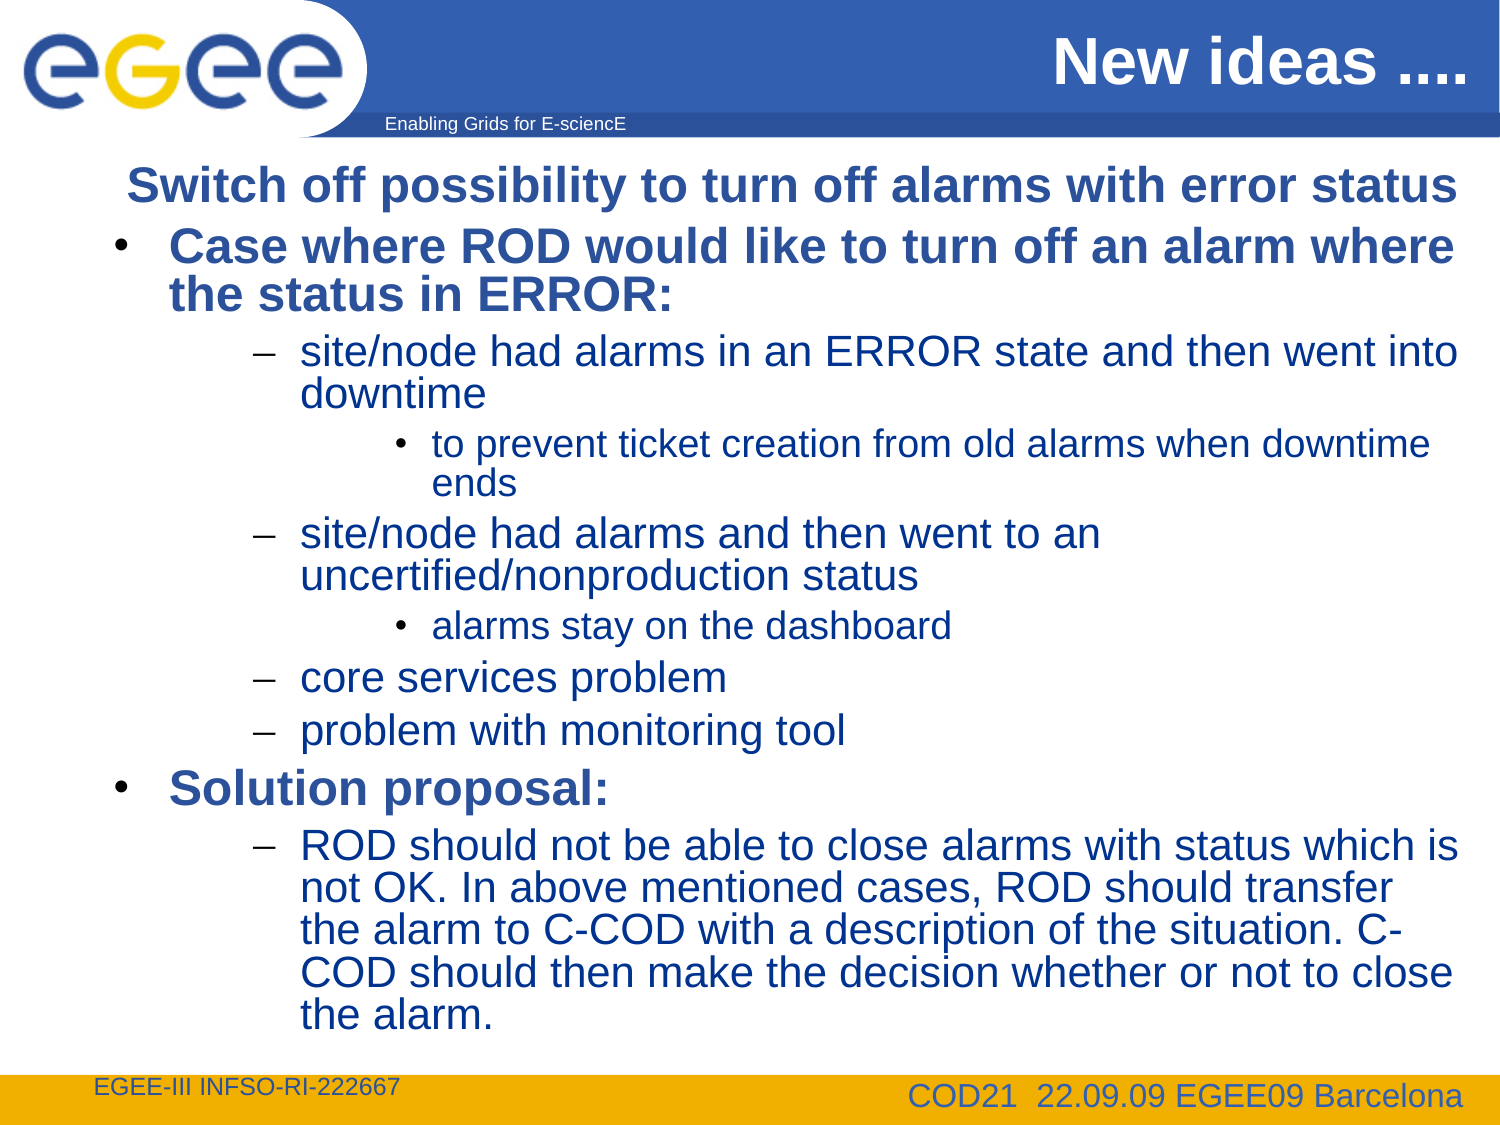

# New ideas ....
 Switch off possibility to turn off alarms with error status
Case where ROD would like to turn off an alarm where the status in ERROR:
site/node had alarms in an ERROR state and then went into downtime
to prevent ticket creation from old alarms when downtime ends
site/node had alarms and then went to an uncertified/nonproduction status
alarms stay on the dashboard
core services problem
problem with monitoring tool
Solution proposal:
ROD should not be able to close alarms with status which is not OK. In above mentioned cases, ROD should transfer the alarm to C-COD with a description of the situation. C-COD should then make the decision whether or not to close the alarm.